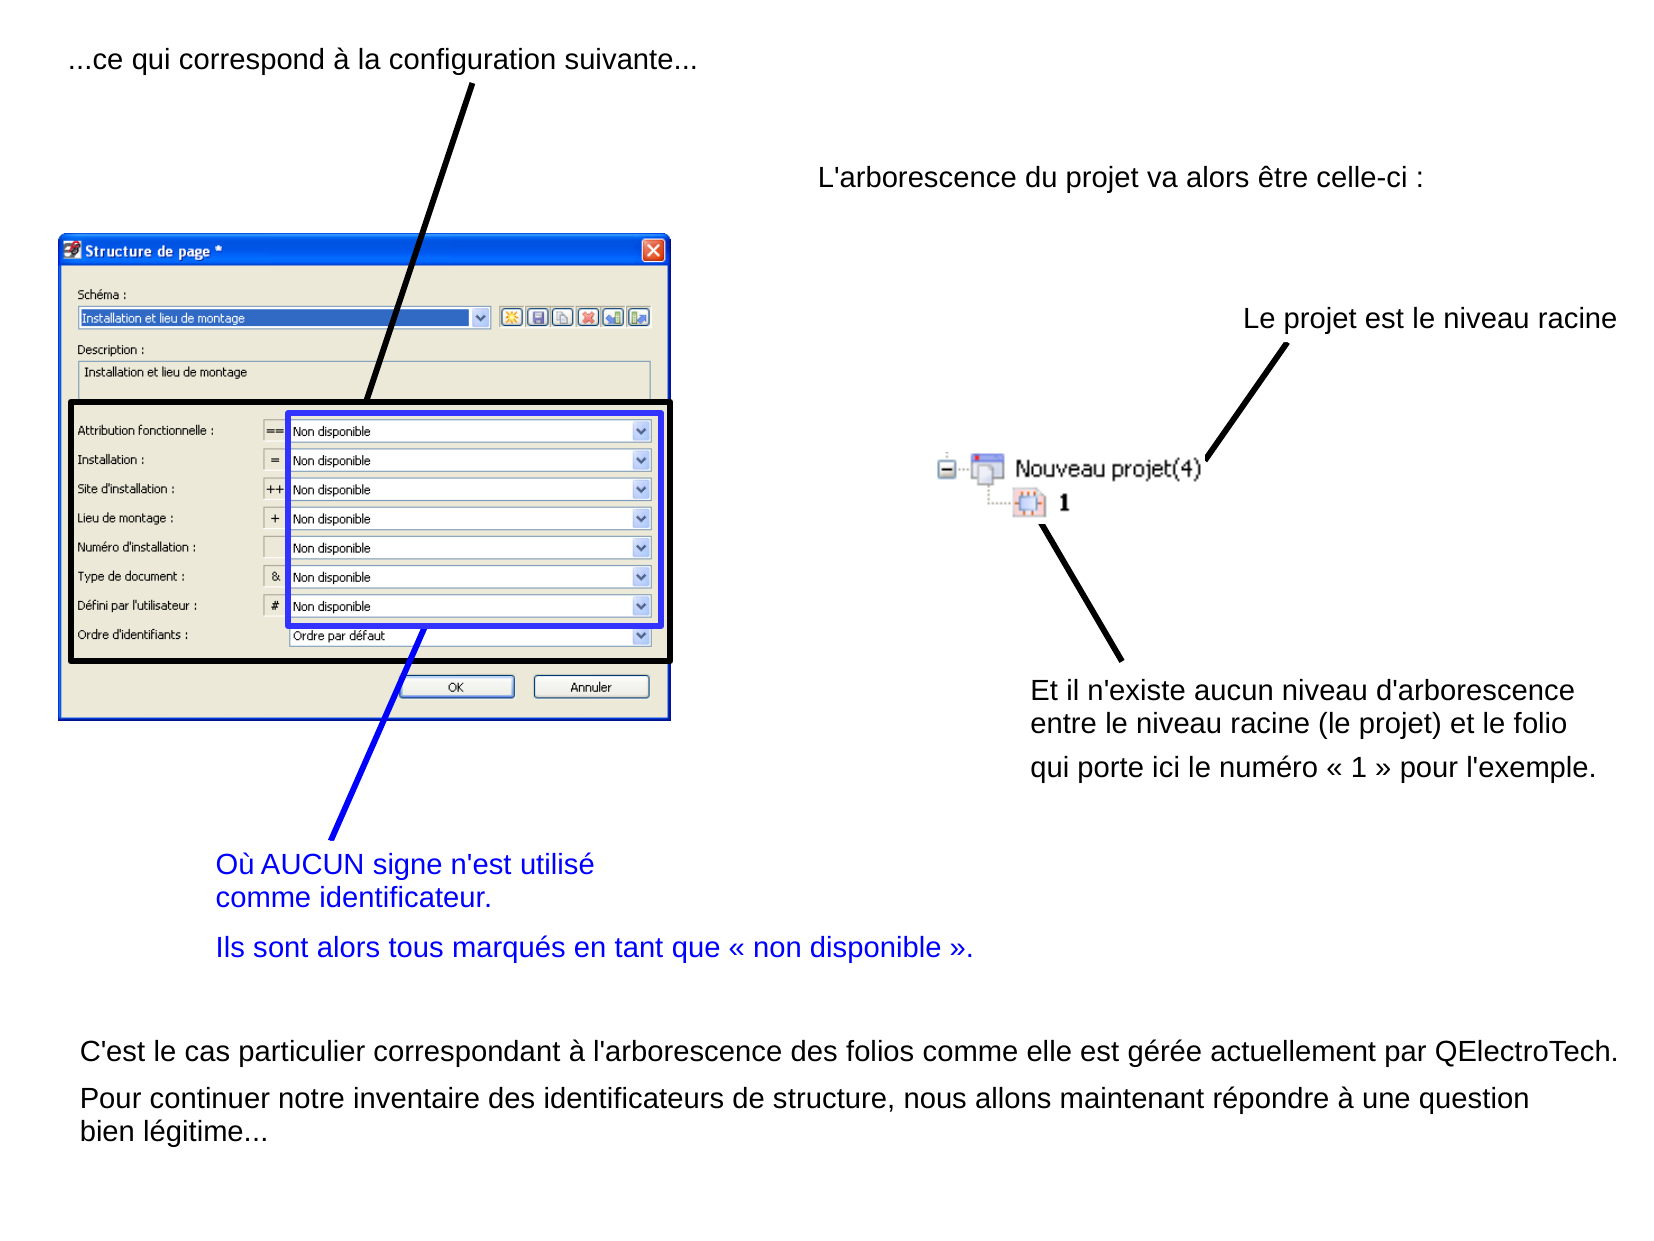

...ce qui correspond à la configuration suivante...
L'arborescence du projet va alors être celle-ci :
Le projet est le niveau racine
Et il n'existe aucun niveau d'arborescence entre le niveau racine (le projet) et le folio
qui porte ici le numéro « 1 » pour l'exemple.
Où AUCUN signe n'est utilisé comme identificateur.
Ils sont alors tous marqués en tant que « non disponible ».
C'est le cas particulier correspondant à l'arborescence des folios comme elle est gérée actuellement par QElectroTech.
Pour continuer notre inventaire des identificateurs de structure, nous allons maintenant répondre à une question bien légitime...